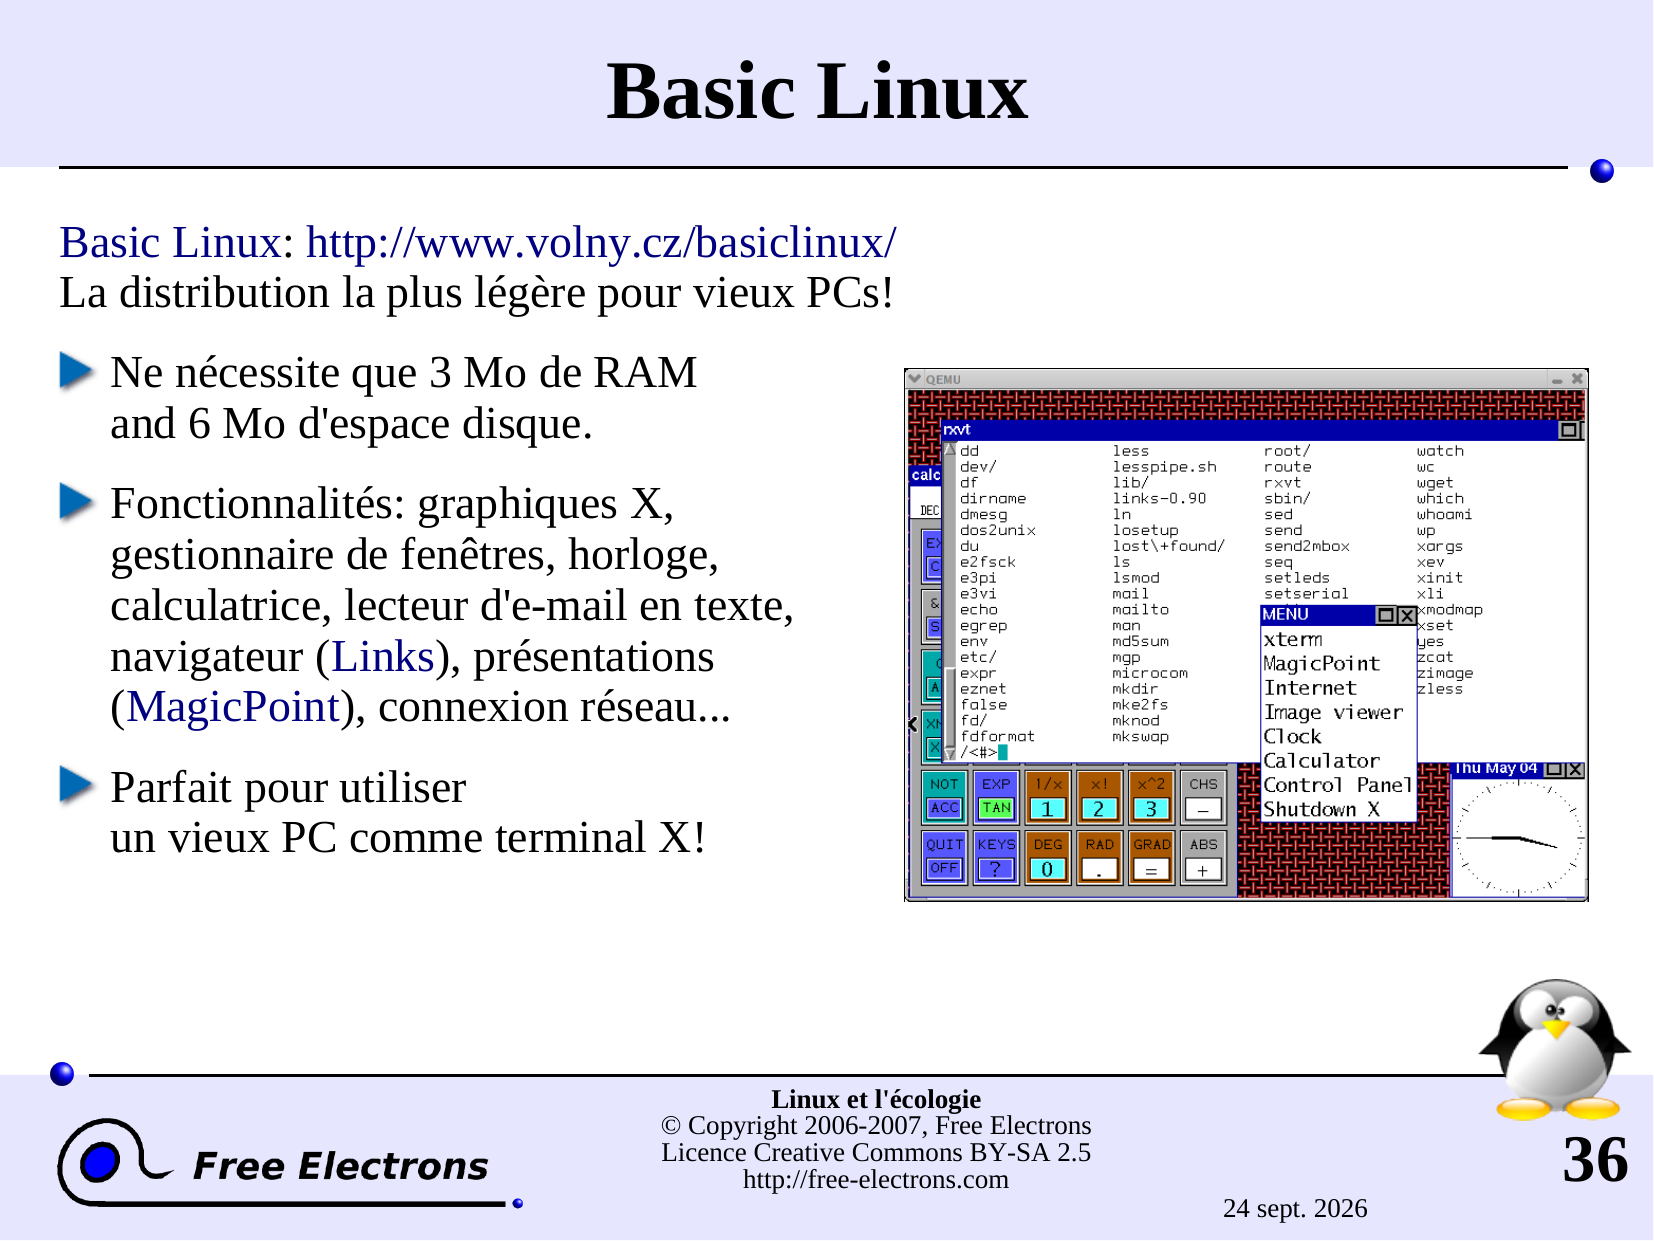

# Basic Linux
Basic Linux: http://www.volny.cz/basiclinux/
La distribution la plus légère pour vieux PCs!
Ne nécessite que 3 Mo de RAM
and 6 Mo d'espace disque.
Fonctionnalités: graphiques X,
gestionnaire de fenêtres, horloge,
calculatrice, lecteur d'e-mail en texte,
navigateur (Links), présentations
(MagicPoint), connexion réseau...
Parfait pour utiliser
un vieux PC comme terminal X!